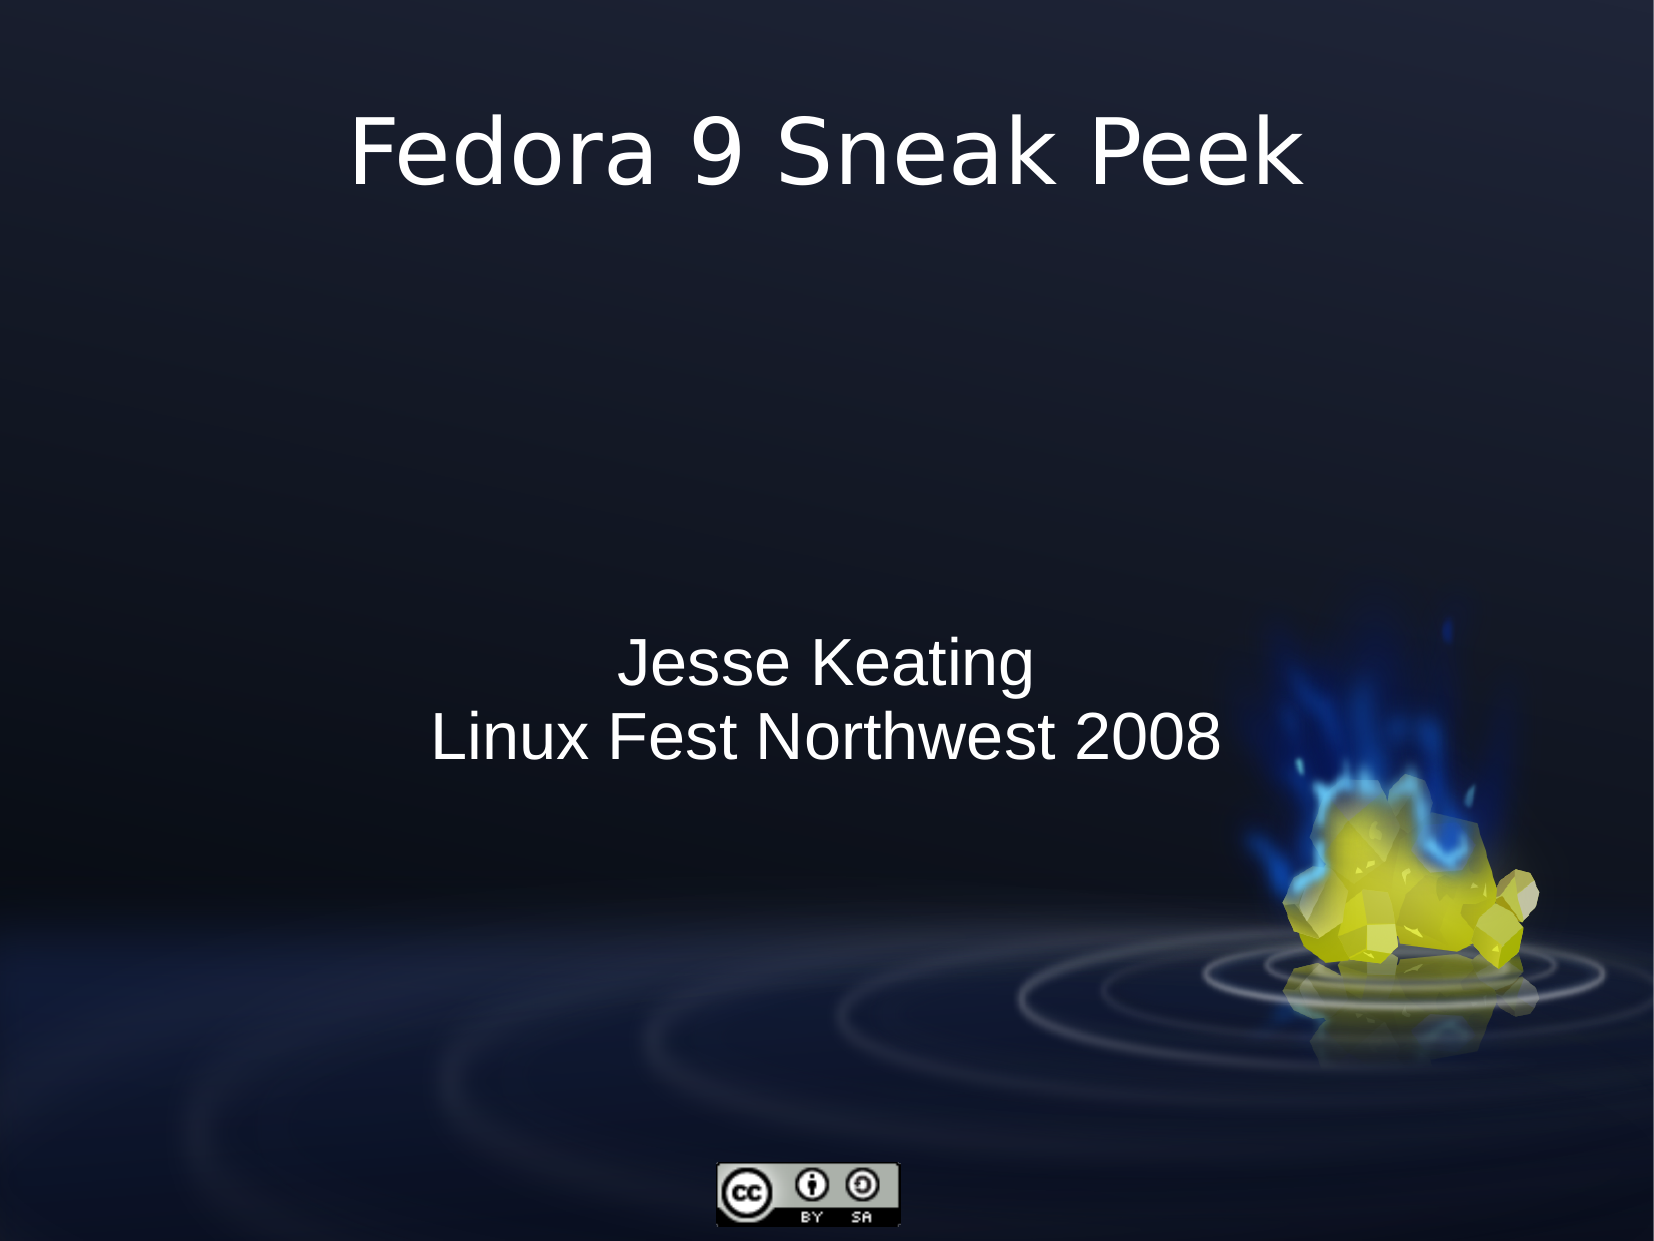

# Fedora 9 Sneak Peek
Jesse Keating
Linux Fest Northwest 2008